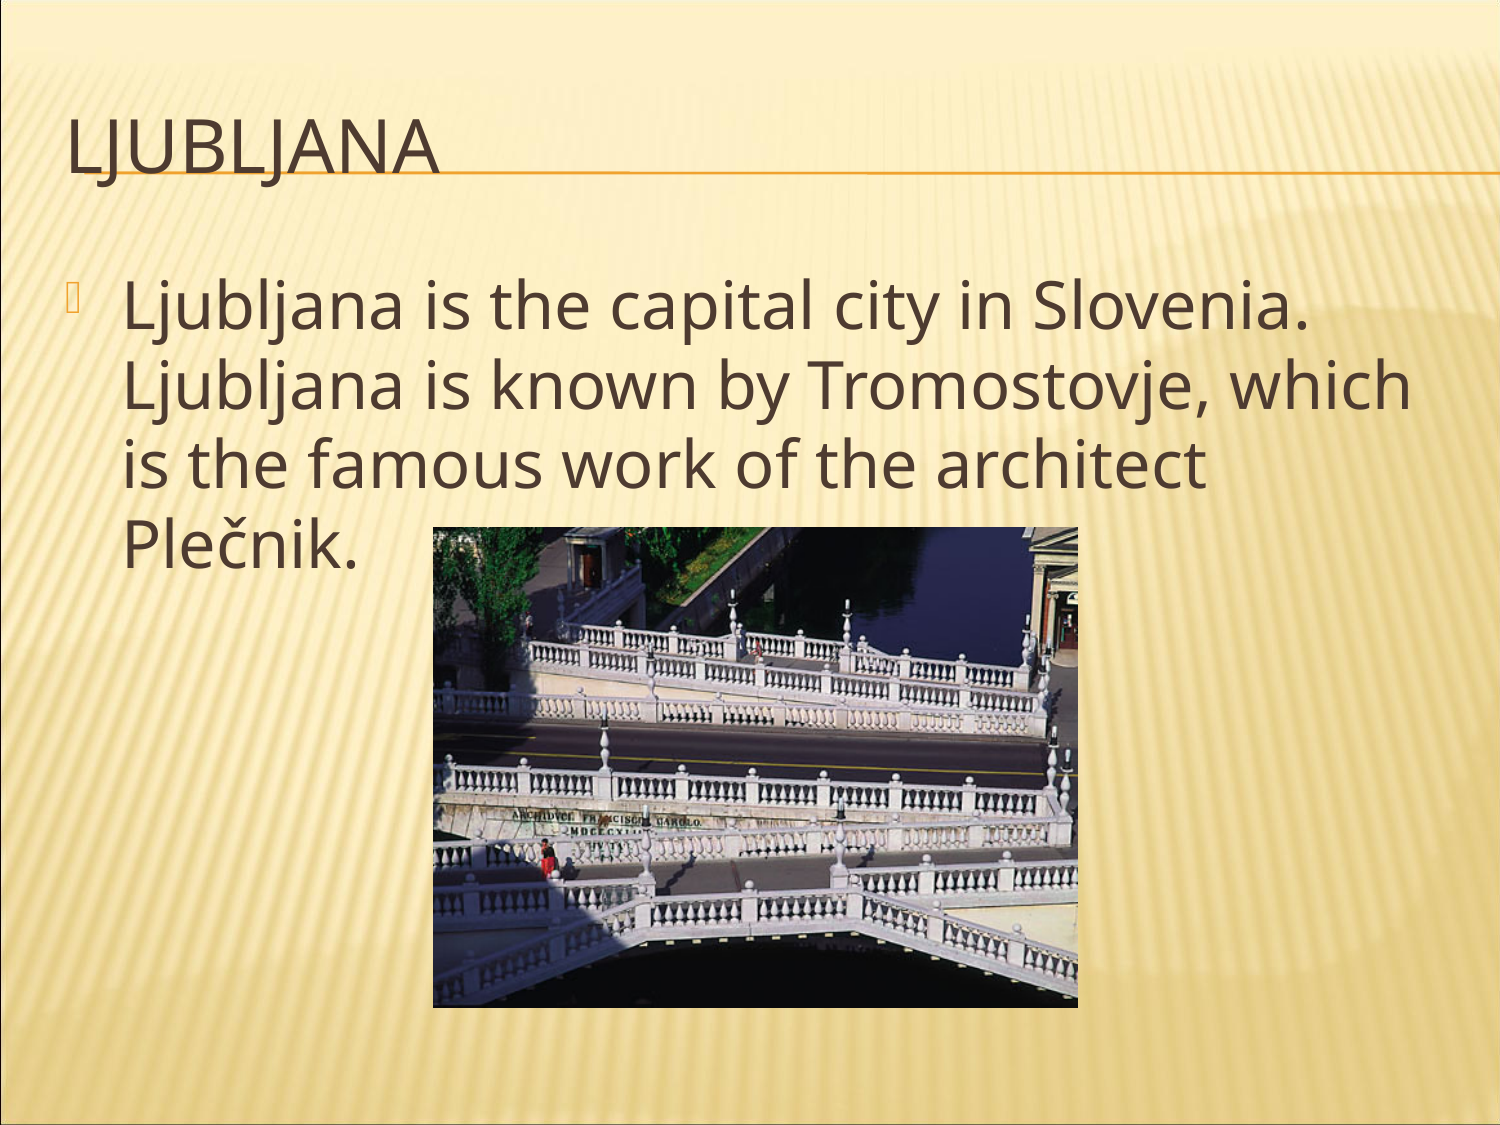

# Ljubljana
Ljubljana is the capital city in Slovenia. Ljubljana is known by Tromostovje, which is the famous work of the architect Plečnik.